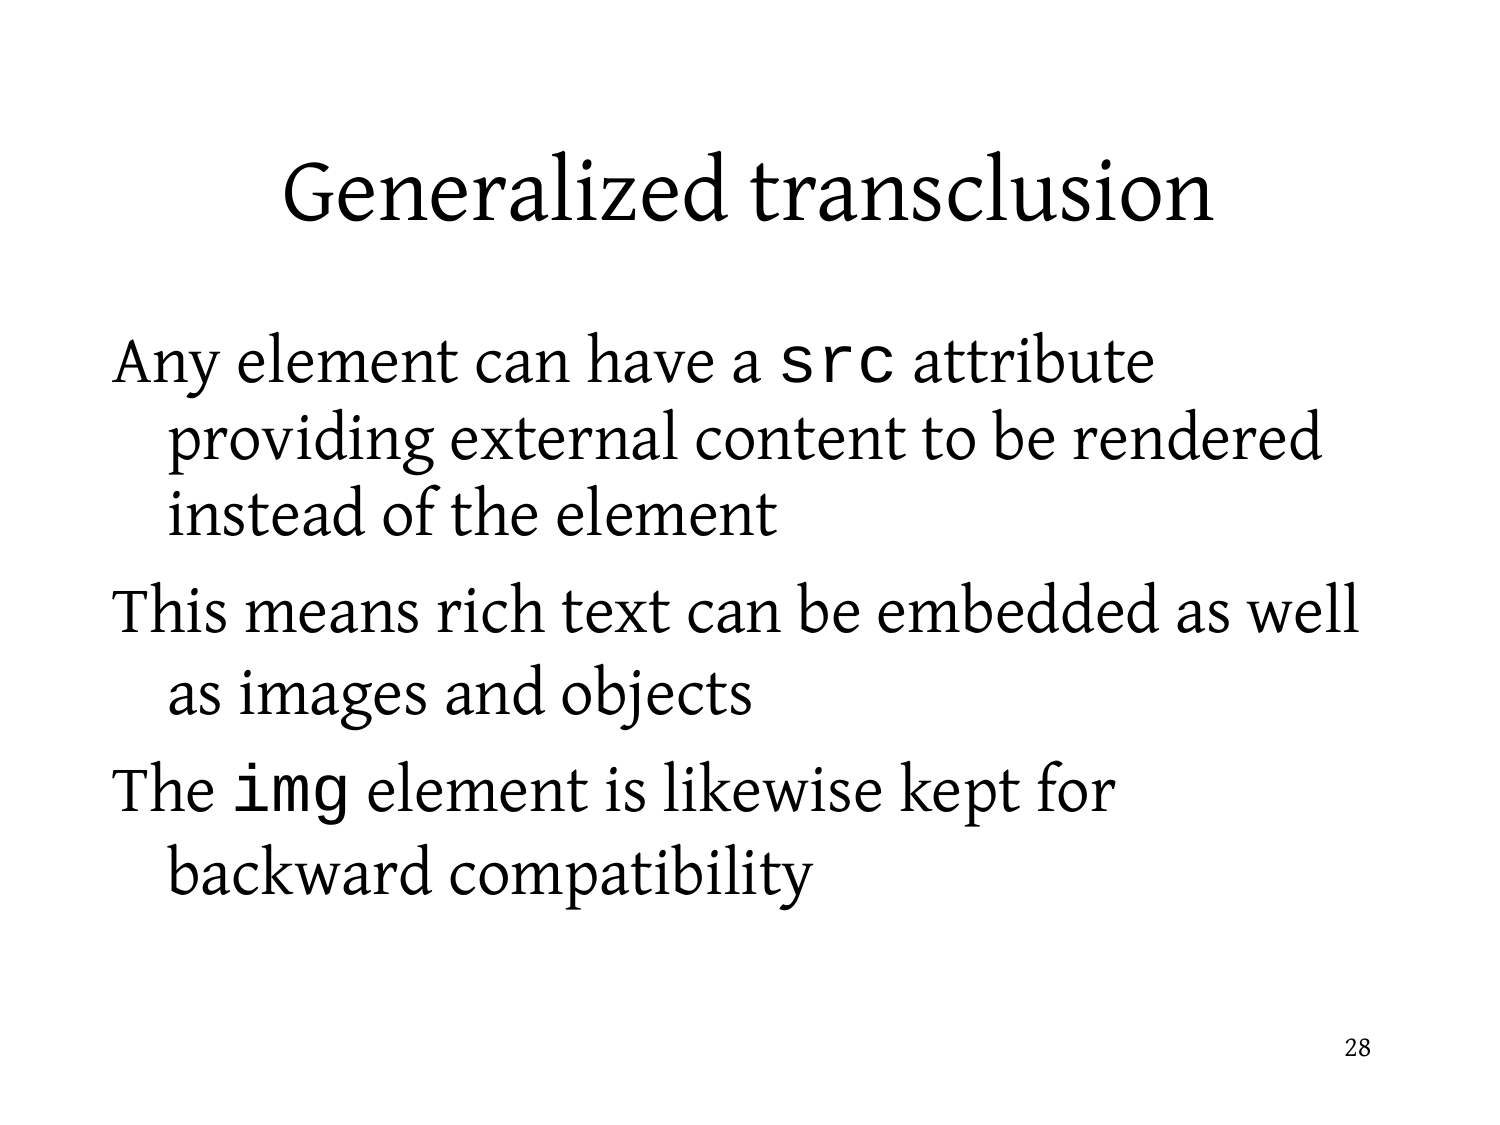

# Generalized transclusion
Any element can have a src attribute providing external content to be rendered instead of the element
This means rich text can be embedded as well as images and objects
The img element is likewise kept for backward compatibility